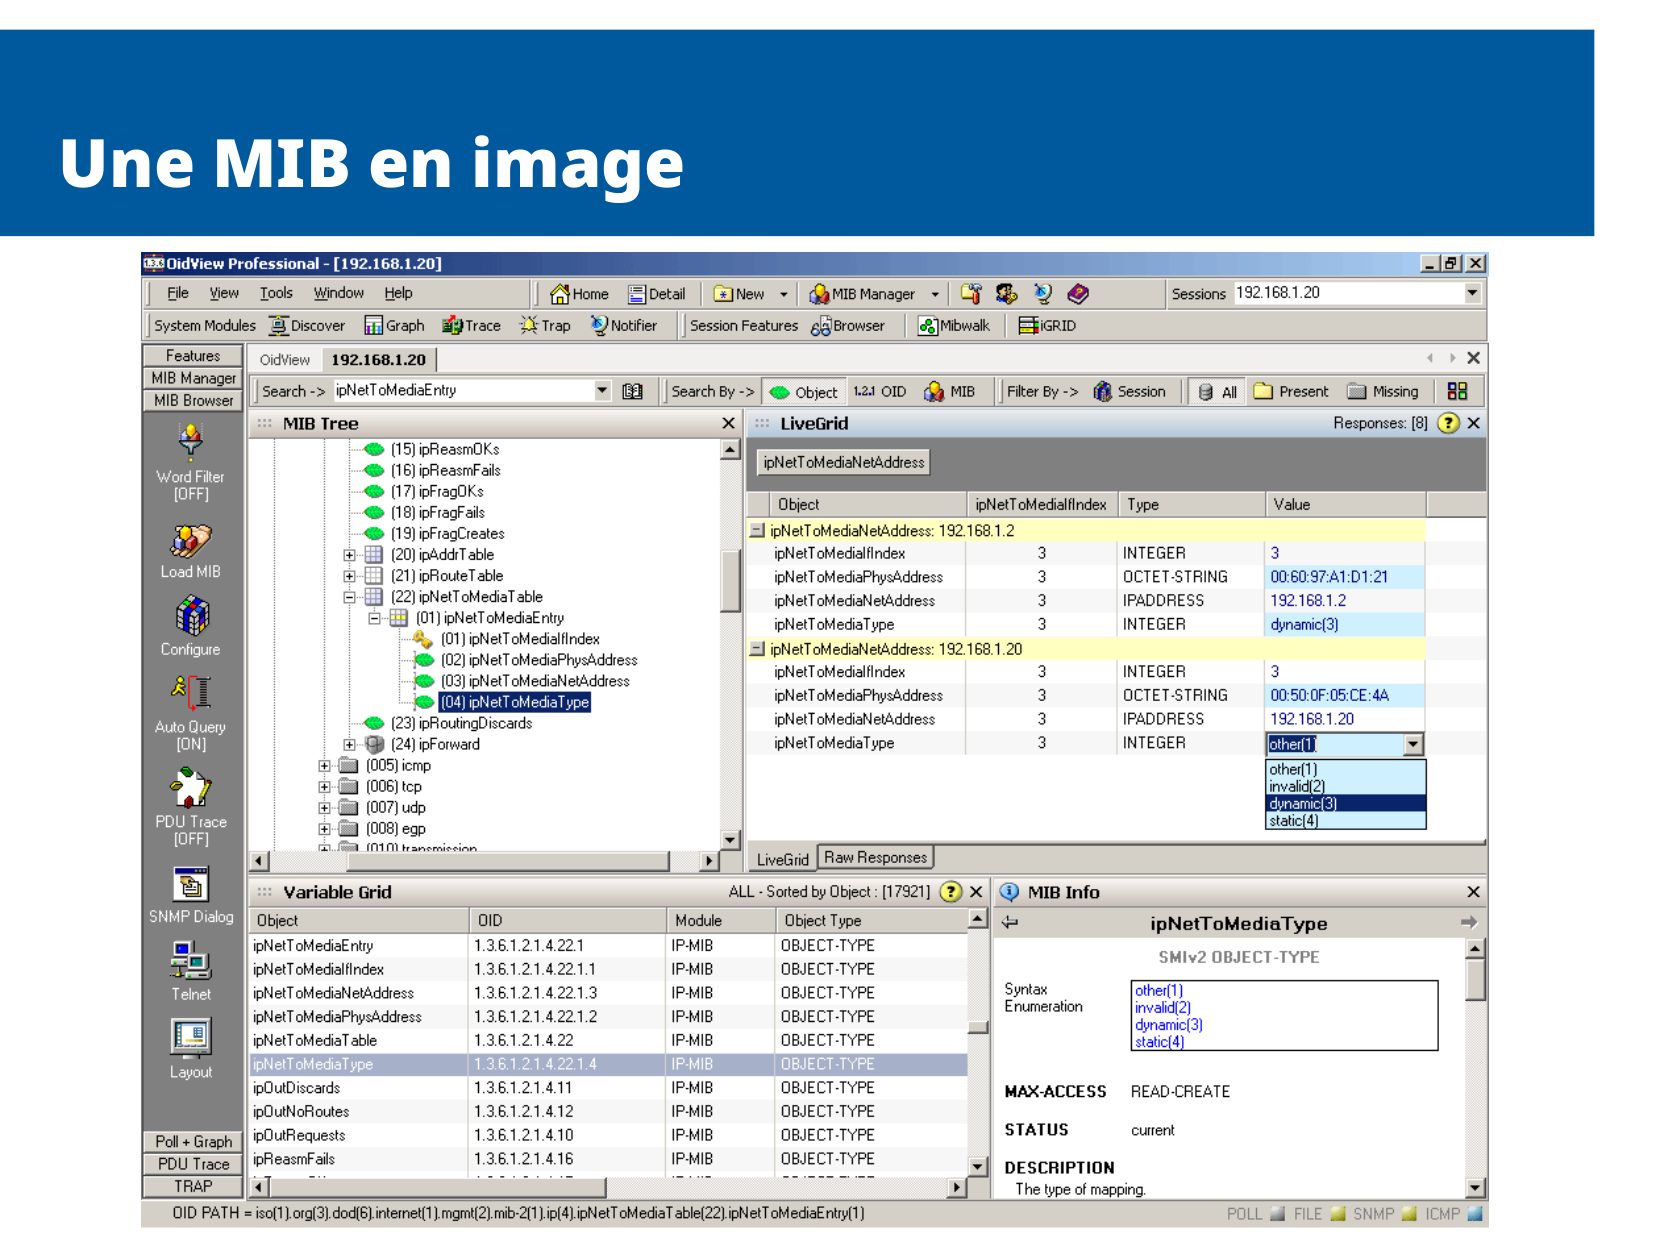

# Une MIB en image
33
blog.lrdf.fr - Licence CC-BY-NC-SA